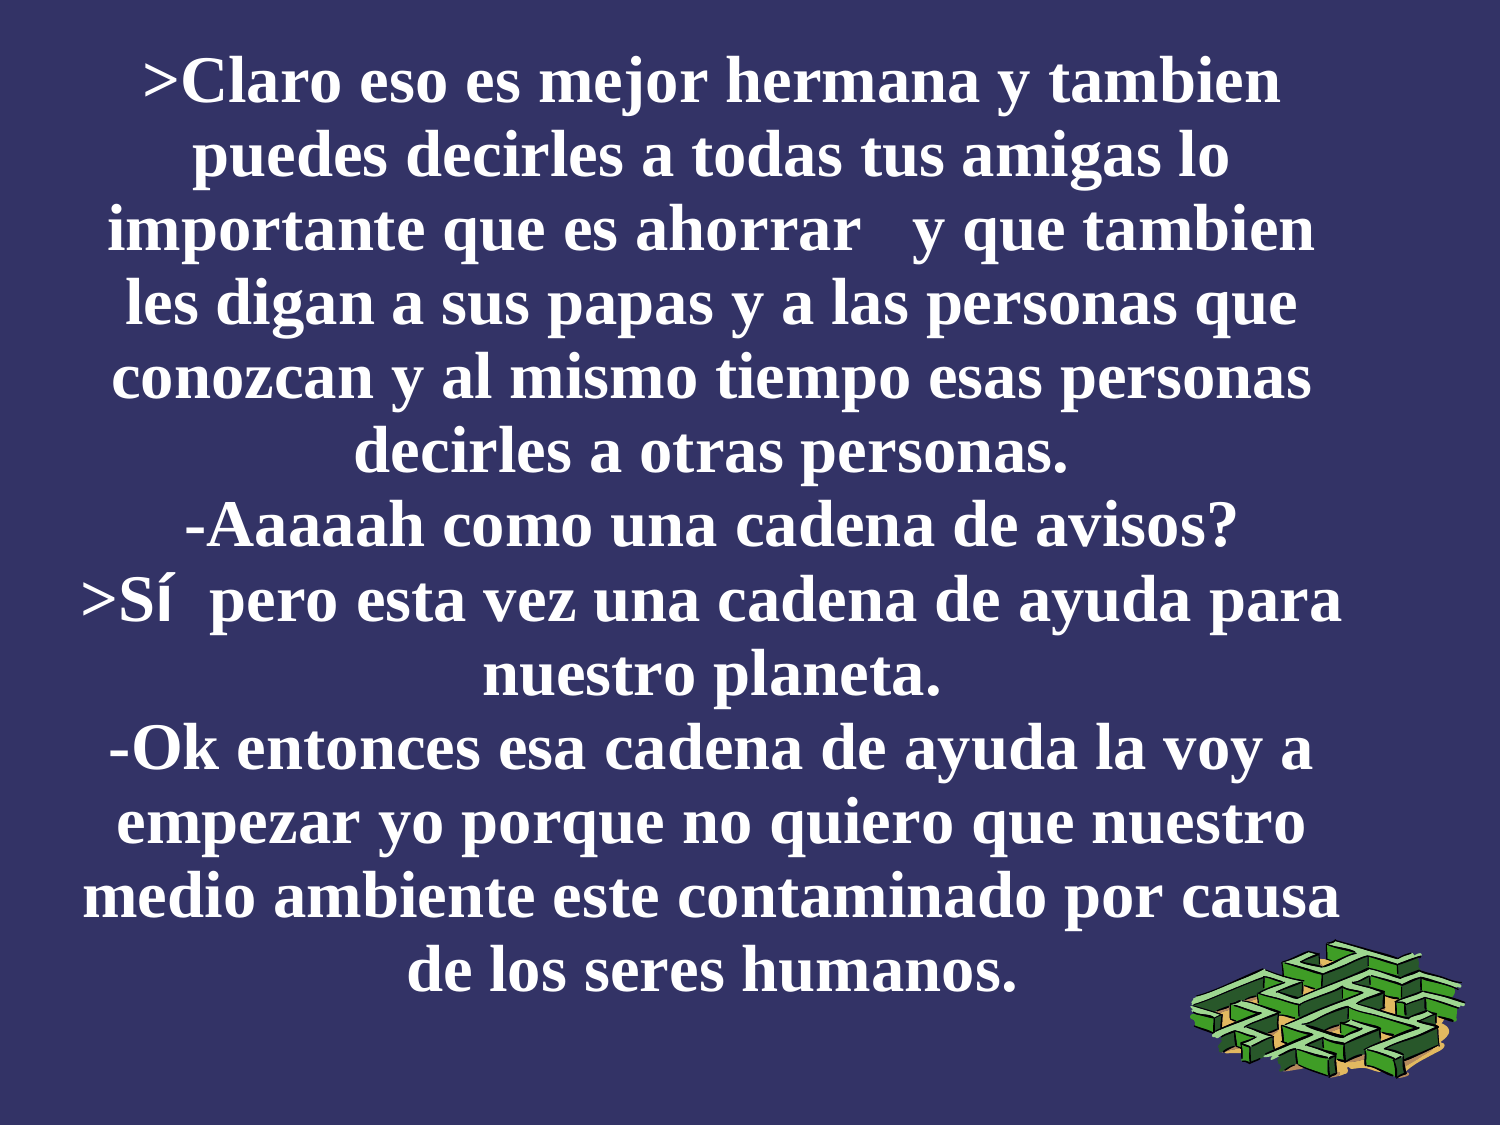

# >Claro eso es mejor hermana y tambien puedes decirles a todas tus amigas lo importante que es ahorrar y que tambien les digan a sus papas y a las personas que conozcan y al mismo tiempo esas personas decirles a otras personas.
-Aaaaah como una cadena de avisos?
>Sí pero esta vez una cadena de ayuda para nuestro planeta.
-Ok entonces esa cadena de ayuda la voy a empezar yo porque no quiero que nuestro medio ambiente este contaminado por causa de los seres humanos.